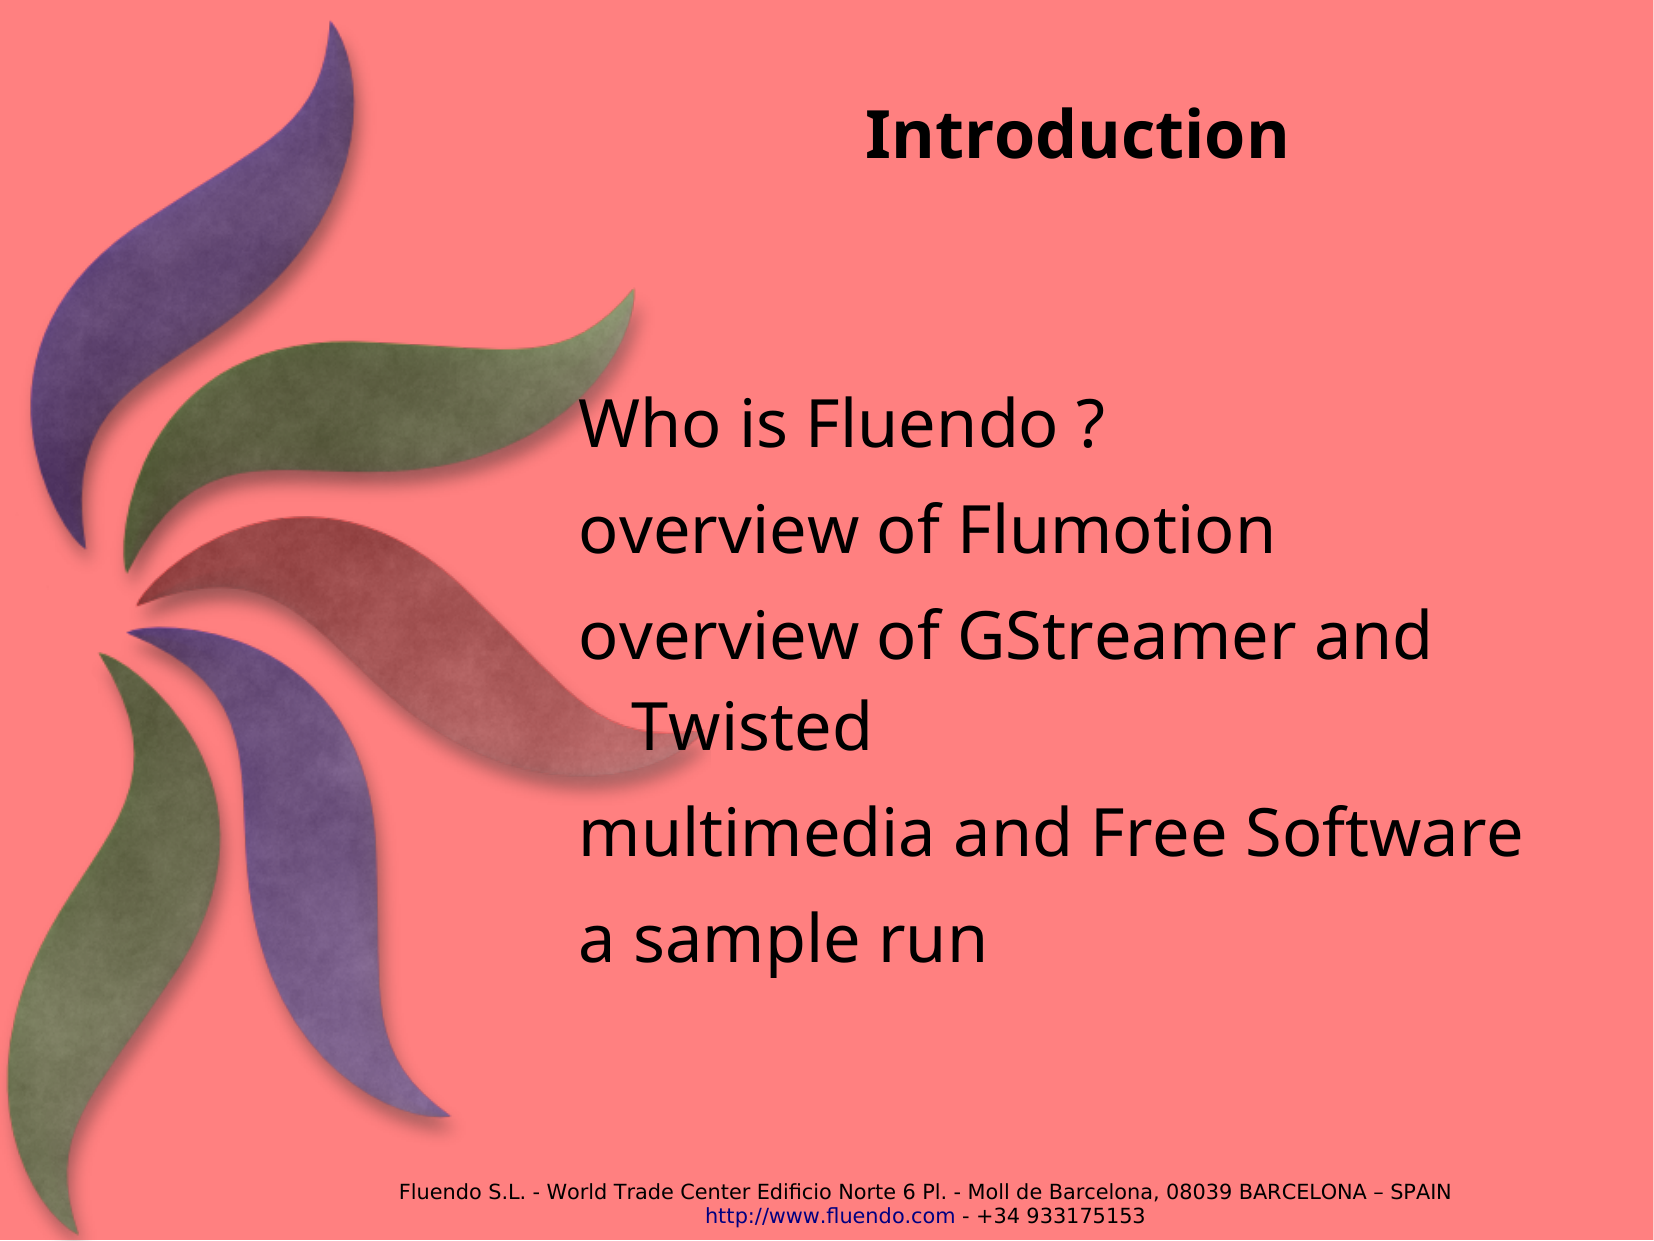

# Introduction
Who is Fluendo ?
overview of Flumotion
overview of GStreamer and Twisted
multimedia and Free Software
a sample run